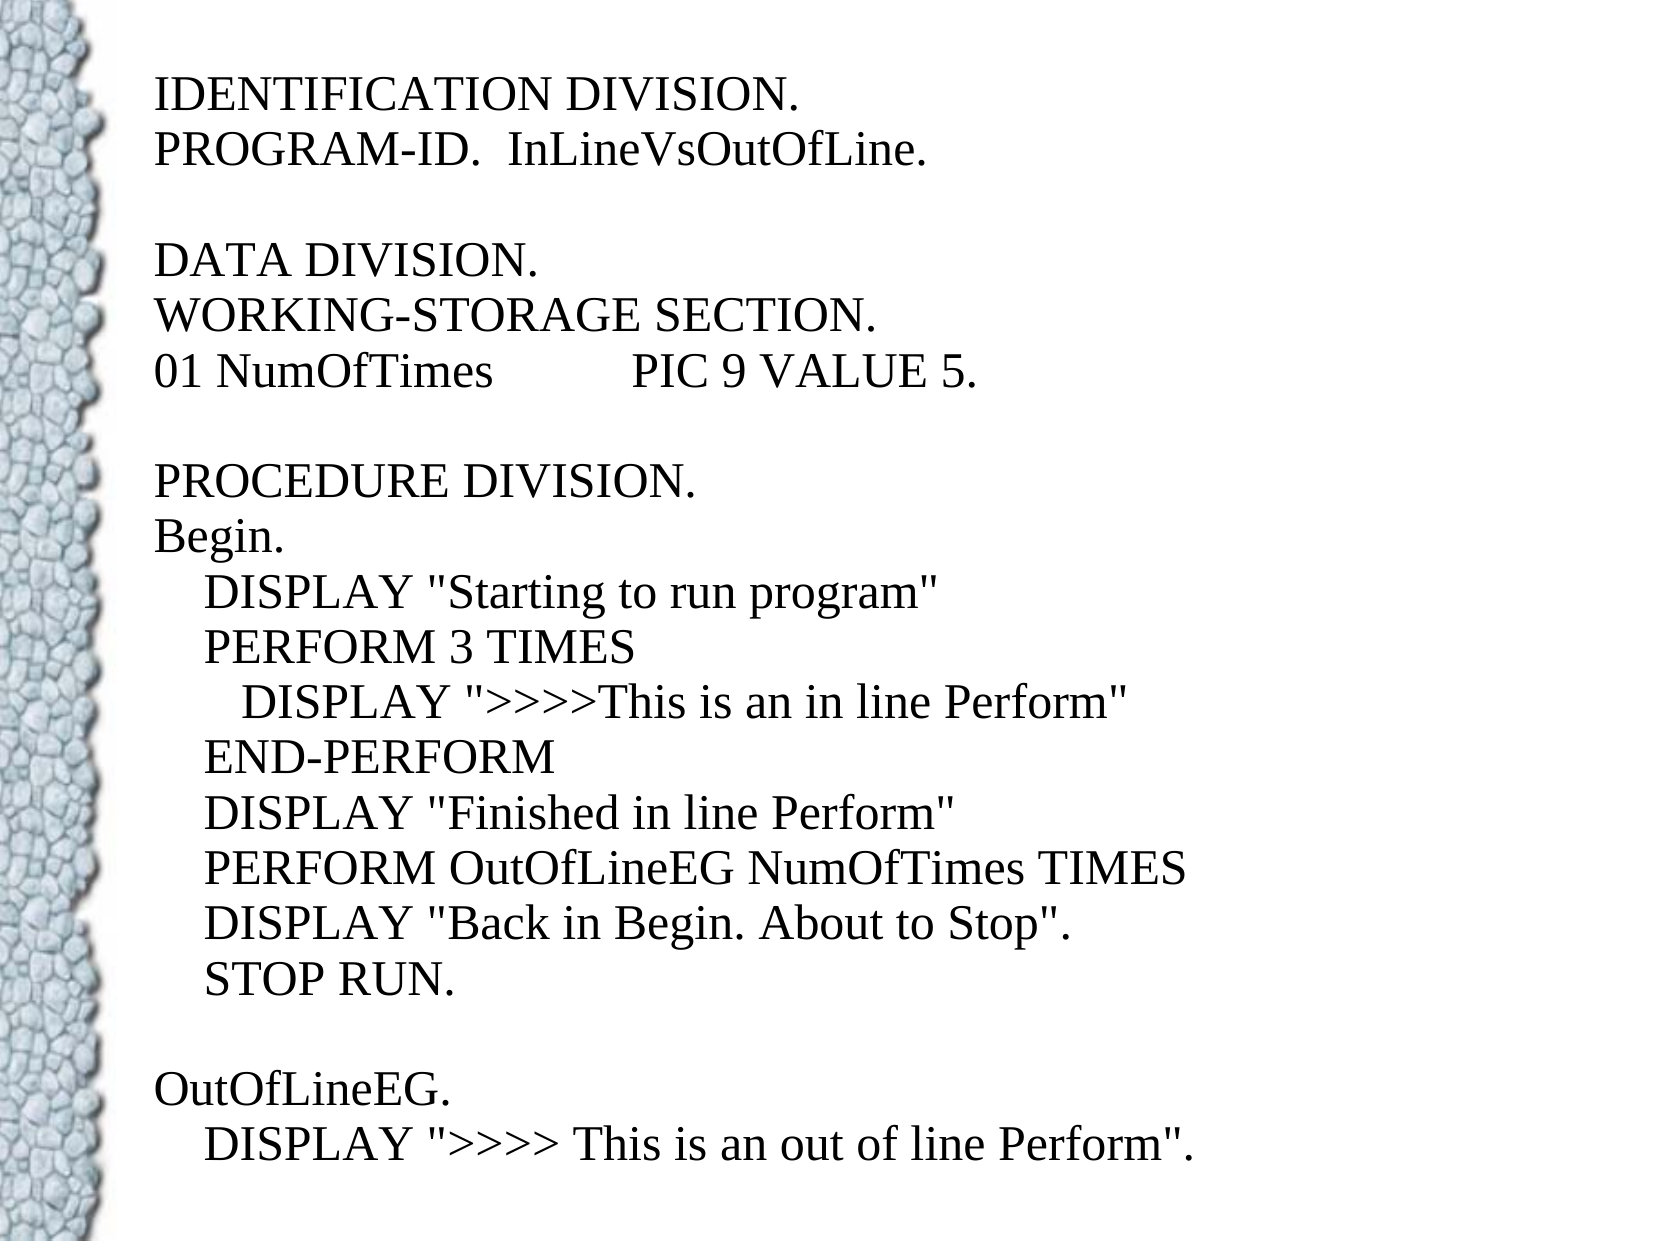

# IDENTIFICATION DIVISION.
PROGRAM-ID. InLineVsOutOfLine.
DATA DIVISION.
WORKING-STORAGE SECTION.
01 NumOfTimes PIC 9 VALUE 5.
PROCEDURE DIVISION.
Begin.
 DISPLAY "Starting to run program"
 PERFORM 3 TIMES
 DISPLAY ">>>>This is an in line Perform"
 END-PERFORM
 DISPLAY "Finished in line Perform"
 PERFORM OutOfLineEG NumOfTimes TIMES
 DISPLAY "Back in Begin. About to Stop".
 STOP RUN.
OutOfLineEG.
 DISPLAY ">>>> This is an out of line Perform".